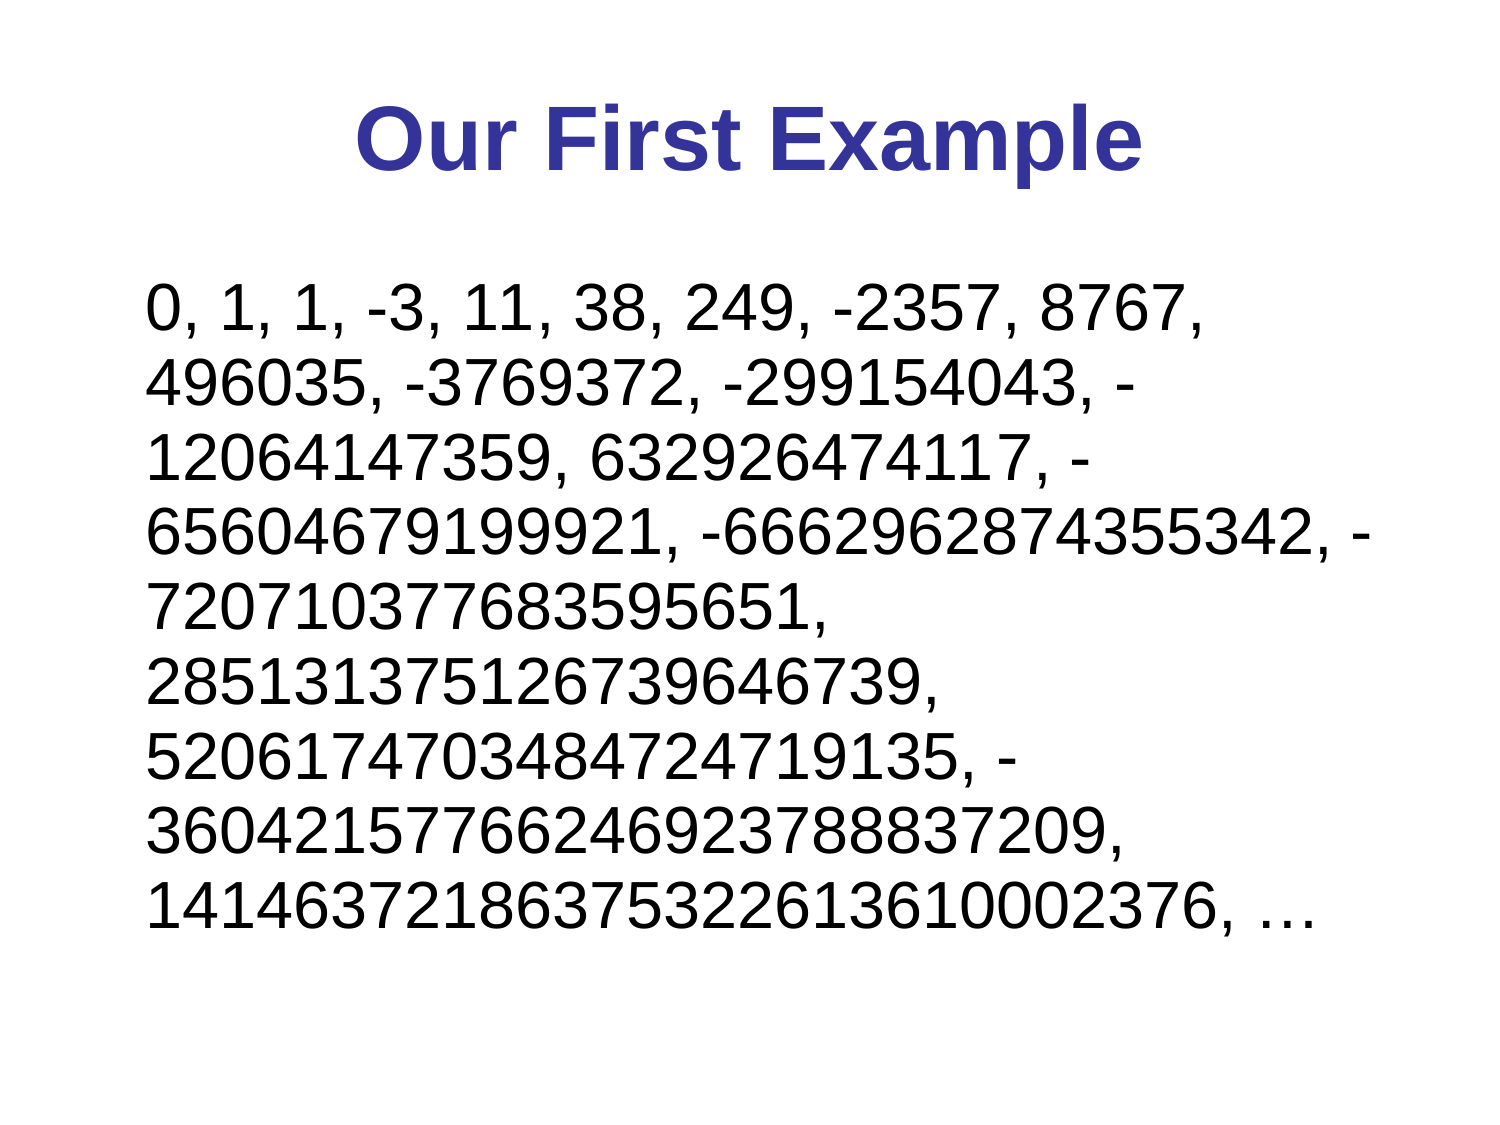

# Our First Example
 0, 1, 1, -3, 11, 38, 249, -2357, 8767, 496035, -3769372, -299154043, -12064147359, 632926474117, -65604679199921, -6662962874355342, -720710377683595651, 285131375126739646739, 5206174703484724719135, -36042157766246923788837209, 14146372186375322613610002376, …